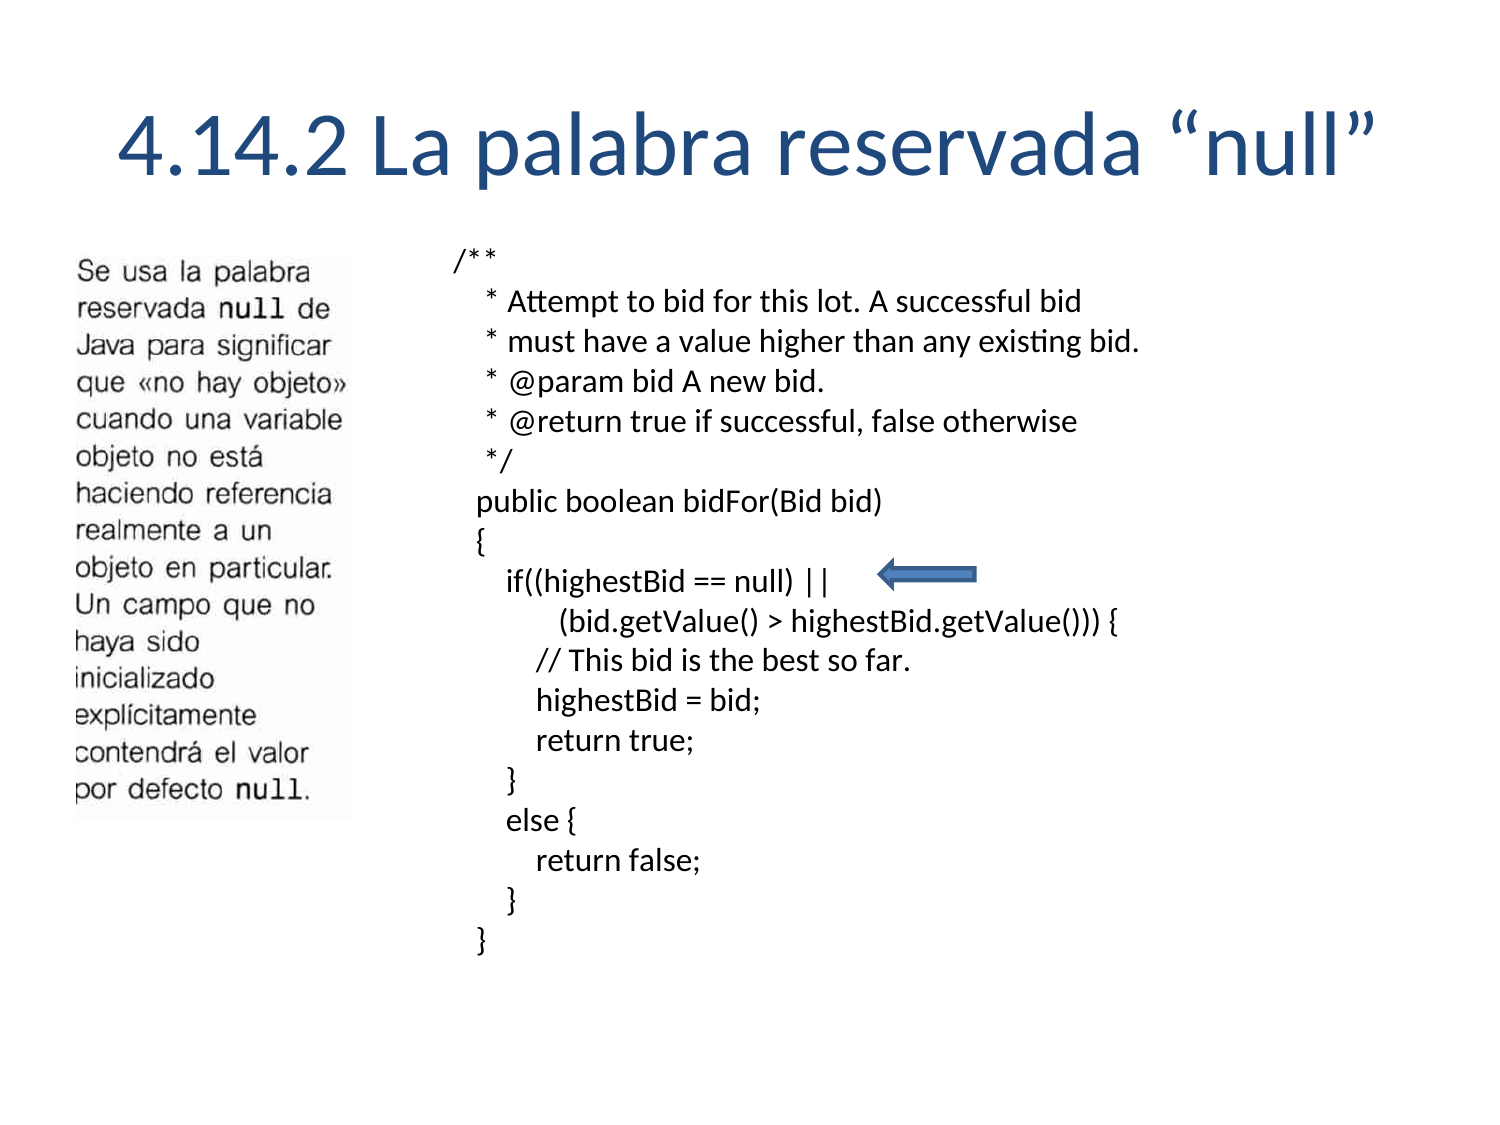

# 4.14.2 La palabra reservada “null”
 /**
 * Attempt to bid for this lot. A successful bid
 * must have a value higher than any existing bid.
 * @param bid A new bid.
 * @return true if successful, false otherwise
 */
 public boolean bidFor(Bid bid)
 {
 if((highestBid == null) ||
 (bid.getValue() > highestBid.getValue())) {
 // This bid is the best so far.
 highestBid = bid;
 return true;
 }
 else {
 return false;
 }
 }